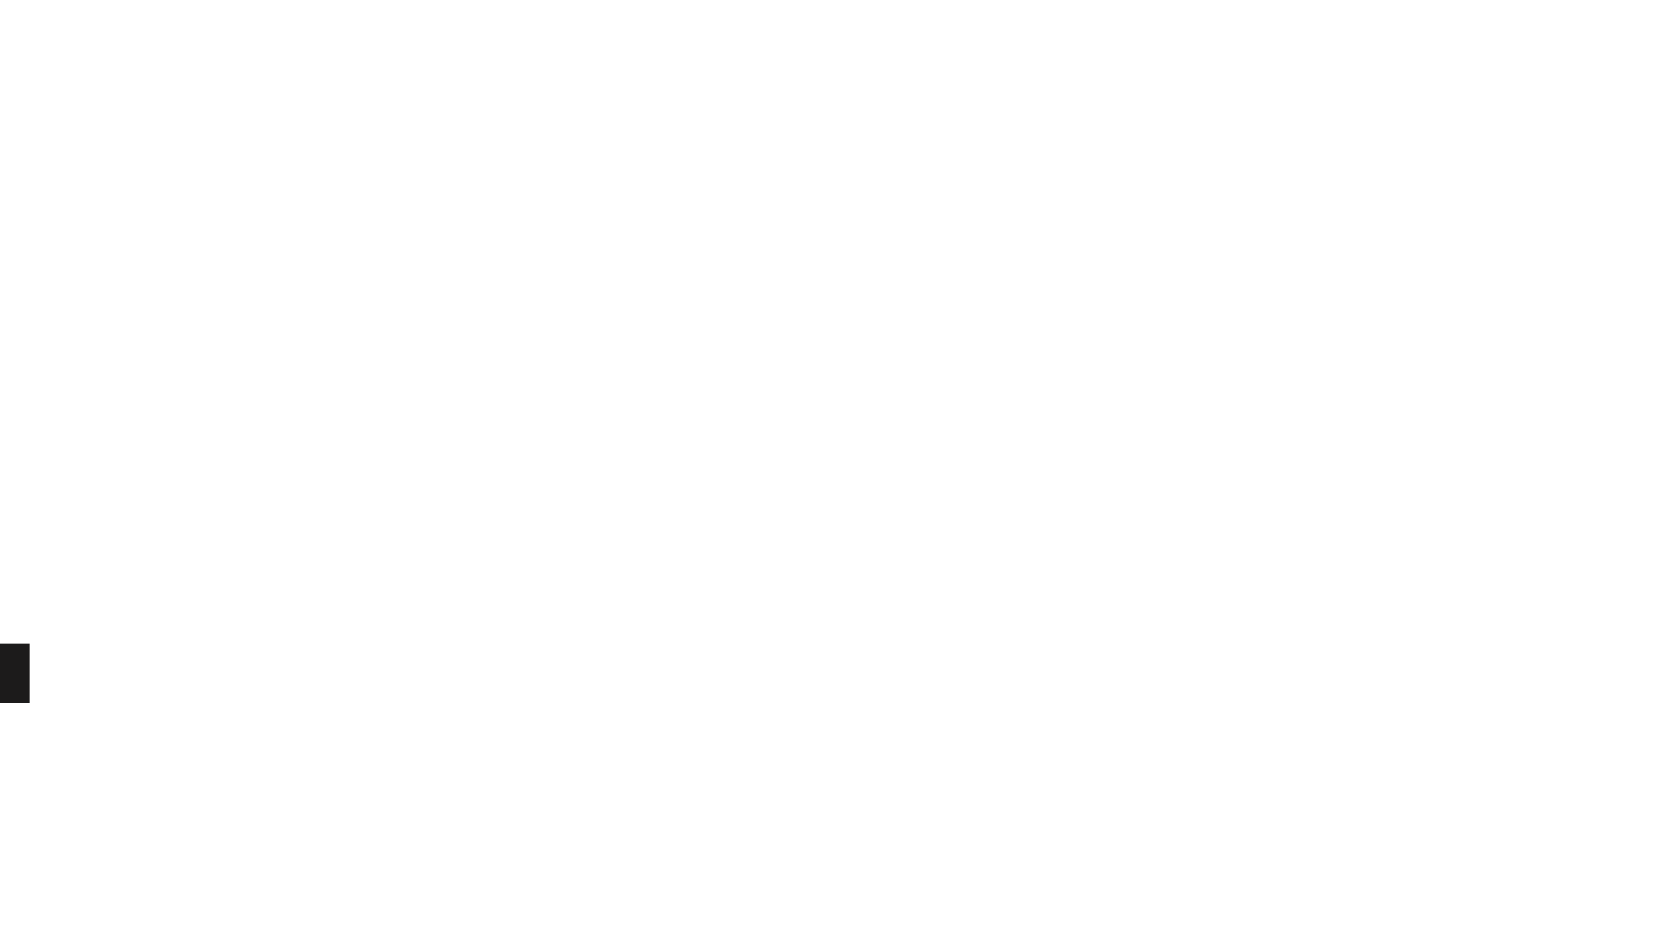

Fondos de pantalla Plantillas Existentes Plantillas web